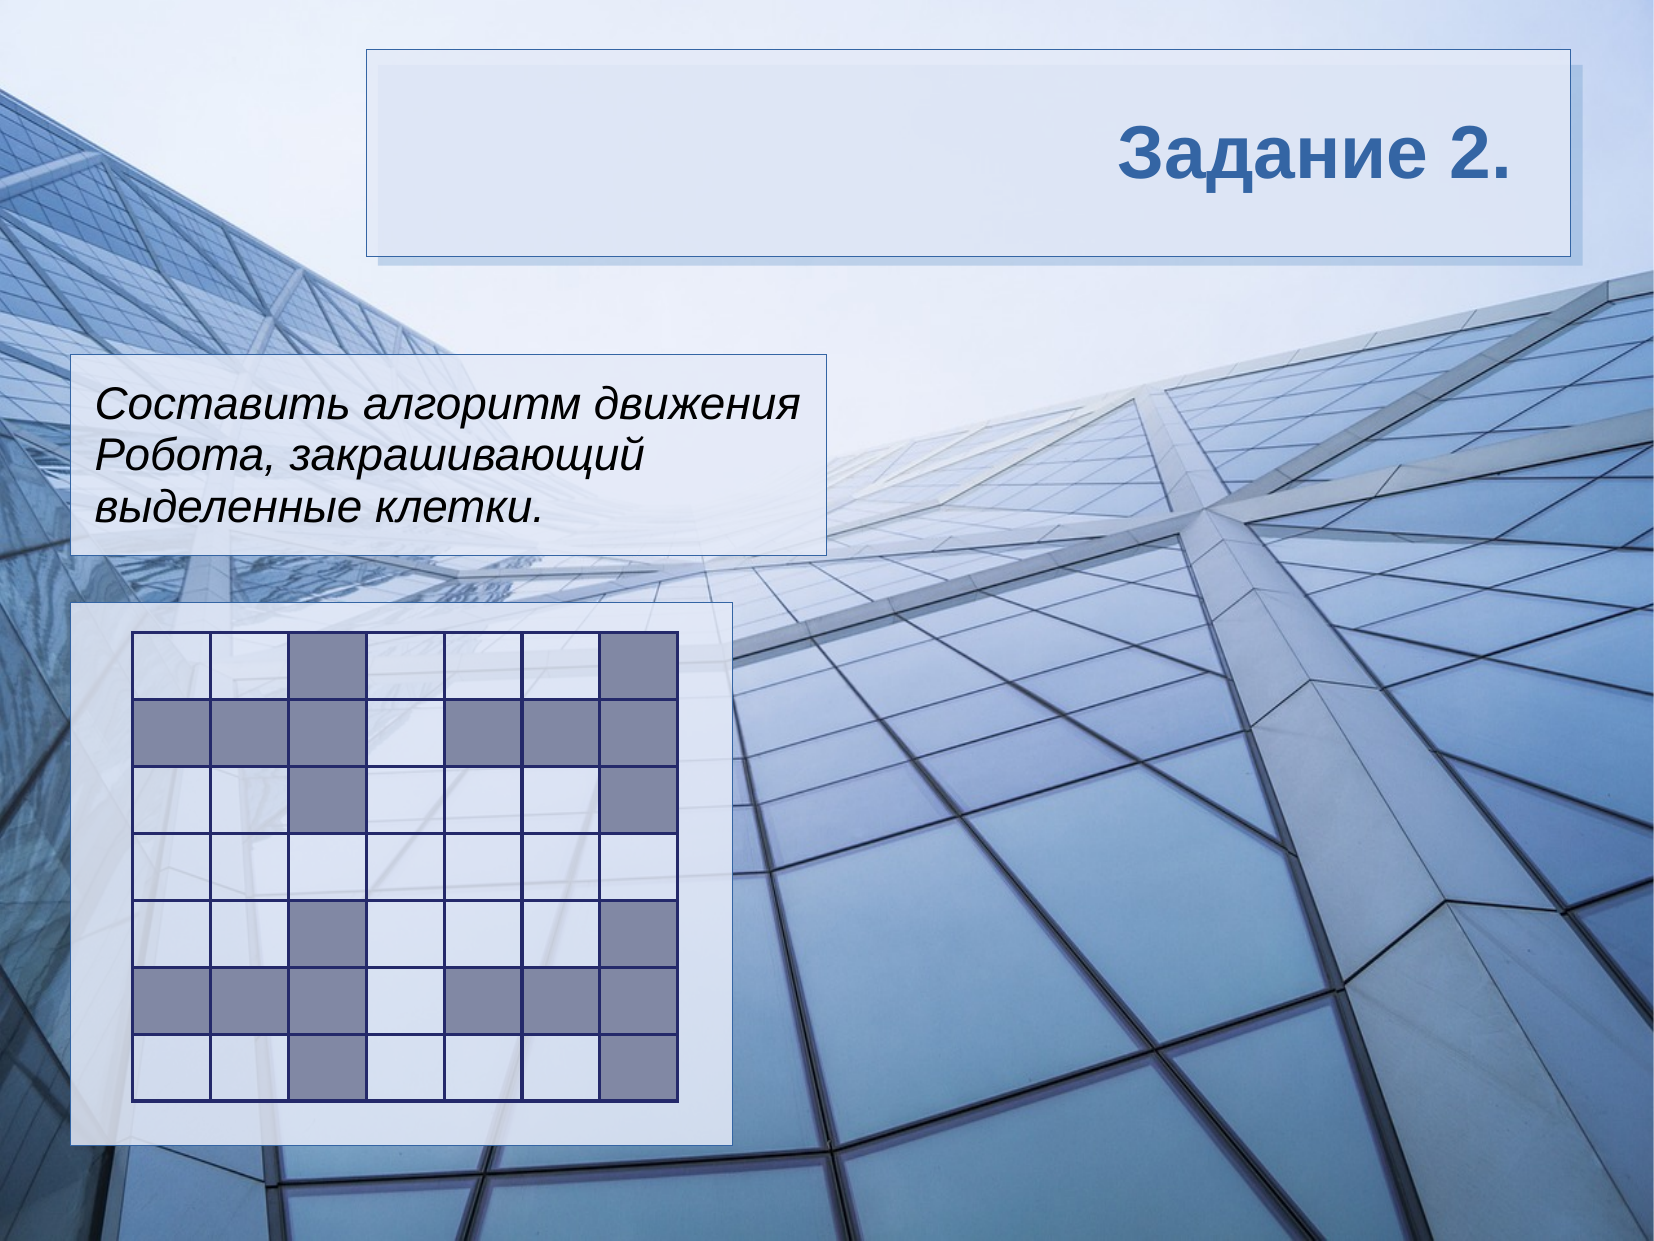

# Задание 2.
Составить алгоритм движения Робота, закрашивающий выделенные клетки.
| | | | | | | |
| --- | --- | --- | --- | --- | --- | --- |
| | | | | | | |
| | | | | | | |
| | | | | | | |
| | | | | | | |
| | | | | | | |
| | | | | | | |